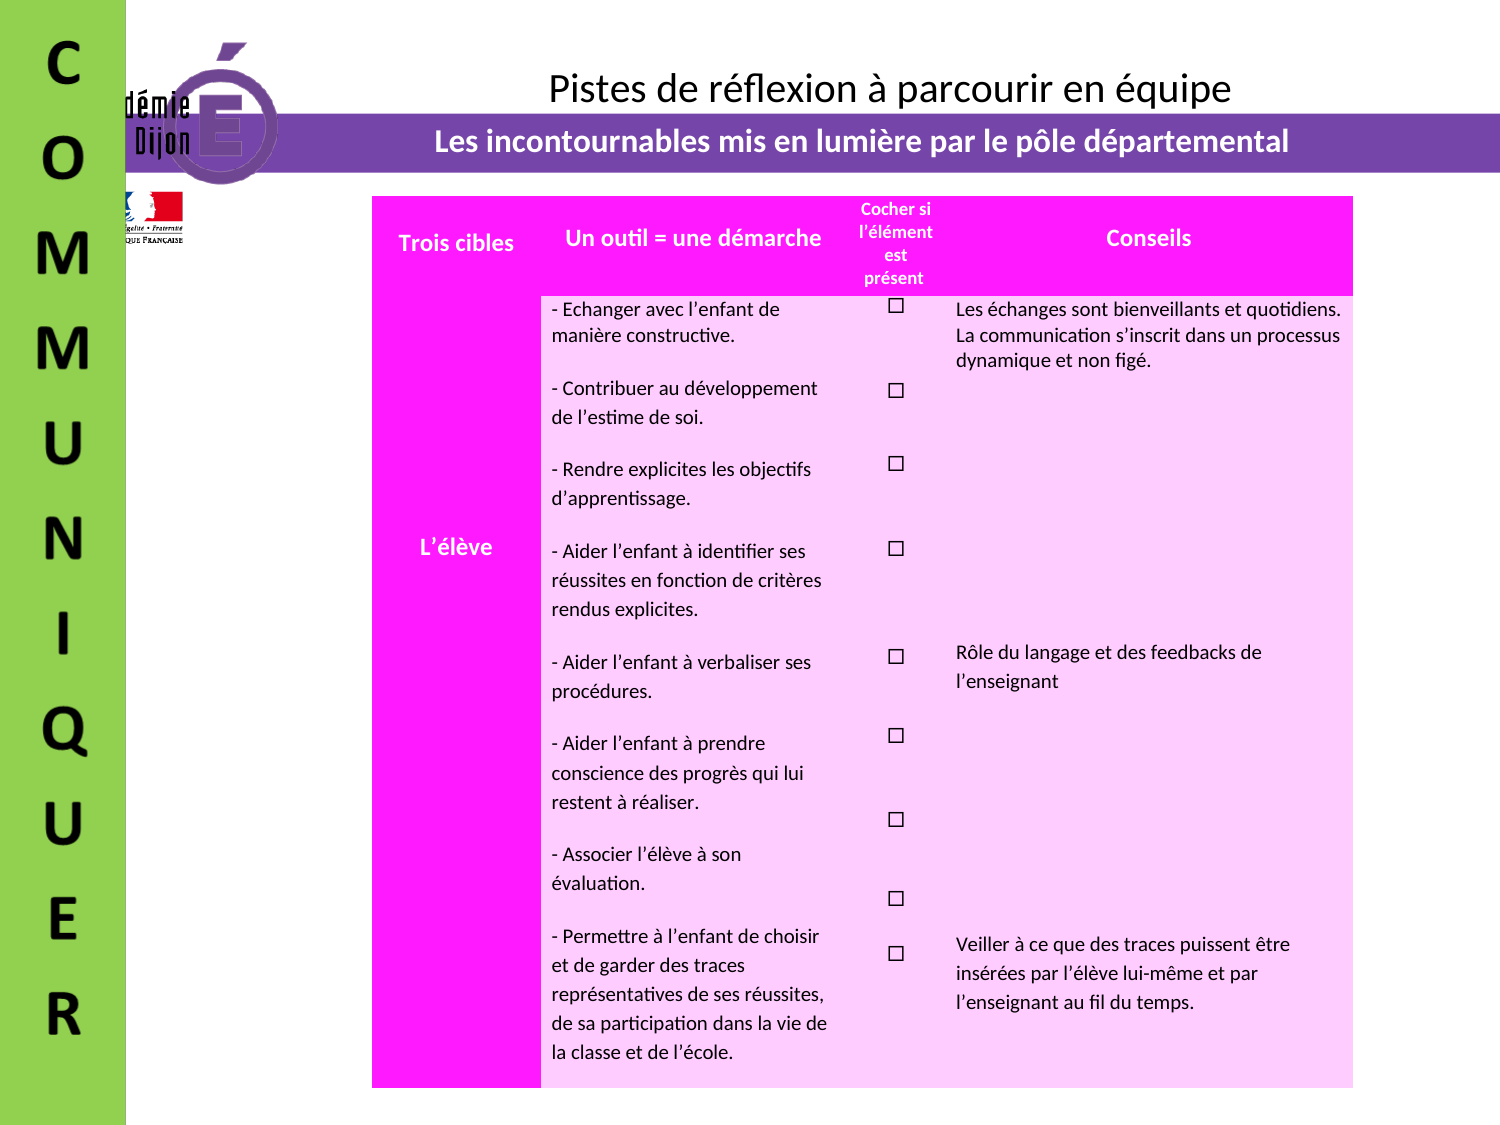

Pistes de réflexion à parcourir en équipe
 Les incontournables mis en lumière par le pôle départemental
| Trois cibles | Un outil = une démarche | Cocher si l’élément est présent | Conseils |
| --- | --- | --- | --- |
| L’élève | - Echanger avec l’enfant de manière constructive.   - Contribuer au développement de l’estime de soi.   - Rendre explicites les objectifs d’apprentissage.   - Aider l’enfant à identifier ses réussites en fonction de critères rendus explicites.   - Aider l’enfant à verbaliser ses procédures.   - Aider l’enfant à prendre conscience des progrès qui lui restent à réaliser.   - Associer l’élève à son évaluation.   - Permettre à l’enfant de choisir et de garder des traces représentatives de ses réussites, de sa participation dans la vie de la classe et de l’école. |                                          | Les échanges sont bienveillants et quotidiens. La communication s’inscrit dans un processus dynamique et non figé.                   Rôle du langage et des feedbacks de l’enseignant                 Veiller à ce que des traces puissent être insérées par l’élève lui-même et par l’enseignant au fil du temps. |